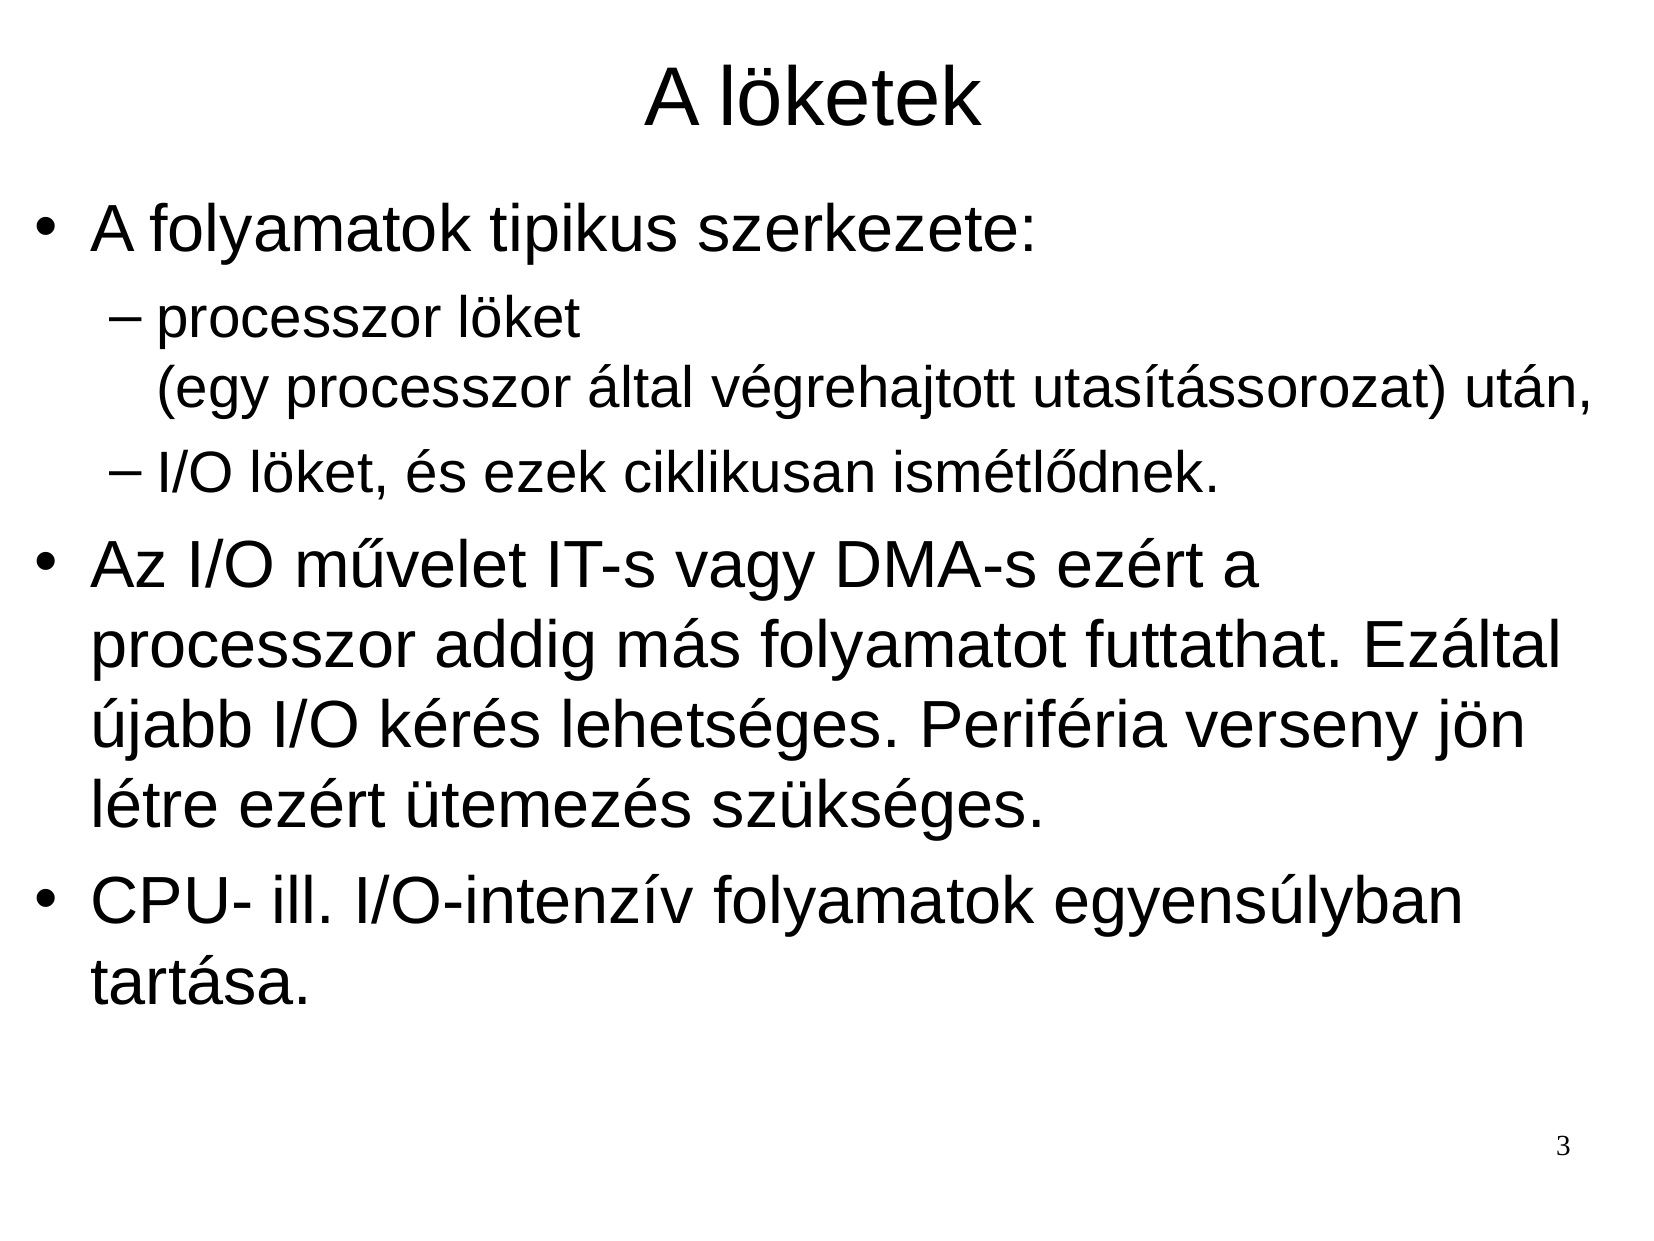

# A löketek
A folyamatok tipikus szerkezete:
processzor löket
(egy processzor által végrehajtott utasítássorozat) után,
I/O löket, és ezek ciklikusan ismétlődnek.
Az I/O művelet IT-s vagy DMA-s ezért a processzor addig más folyamatot futtathat. Ezáltal újabb I/O kérés lehetséges. Periféria verseny jön létre ezért ütemezés szükséges.
CPU- ill. I/O-intenzív folyamatok egyensúlyban tartása.
3